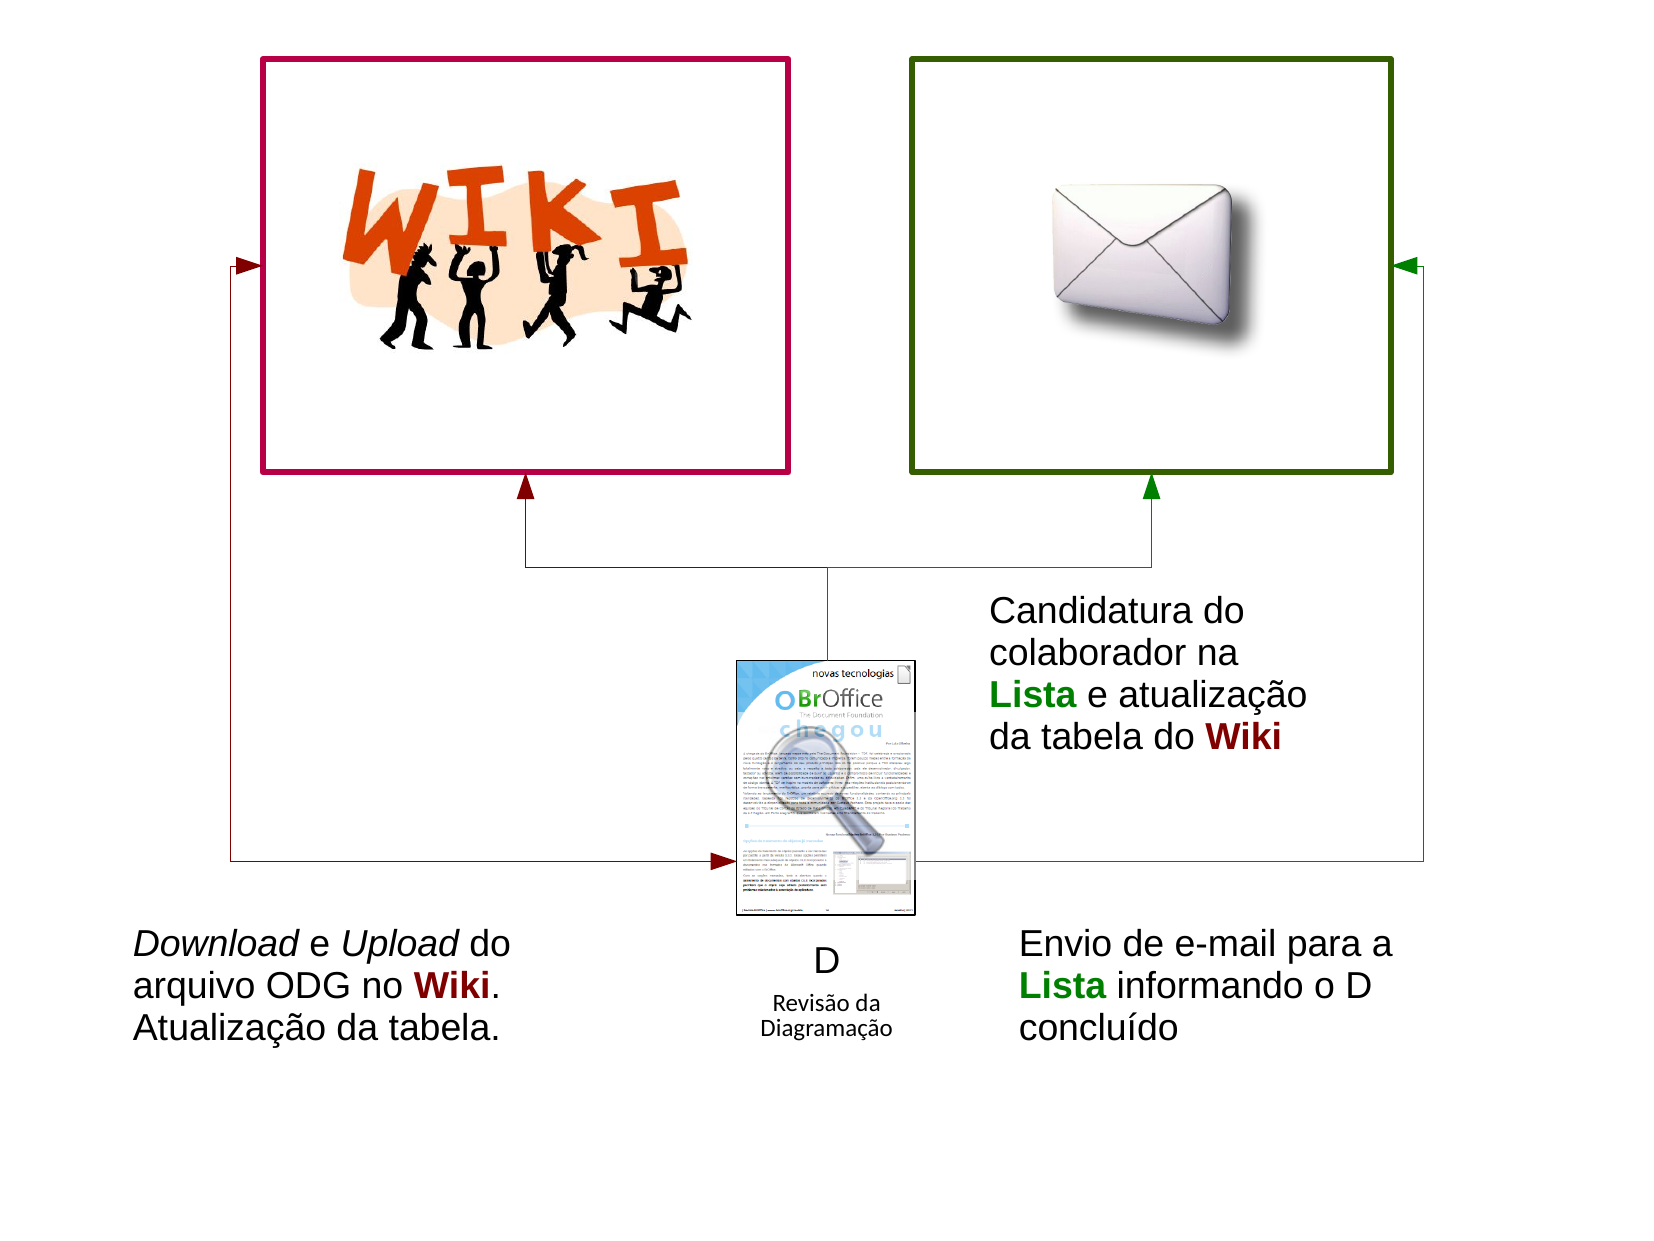

Candidatura do colaborador na Lista e atualização da tabela do Wiki
D
Revisão da Diagramação
Download e Upload do arquivo ODG no Wiki. Atualização da tabela.
Envio de e-mail para a Lista informando o D concluído